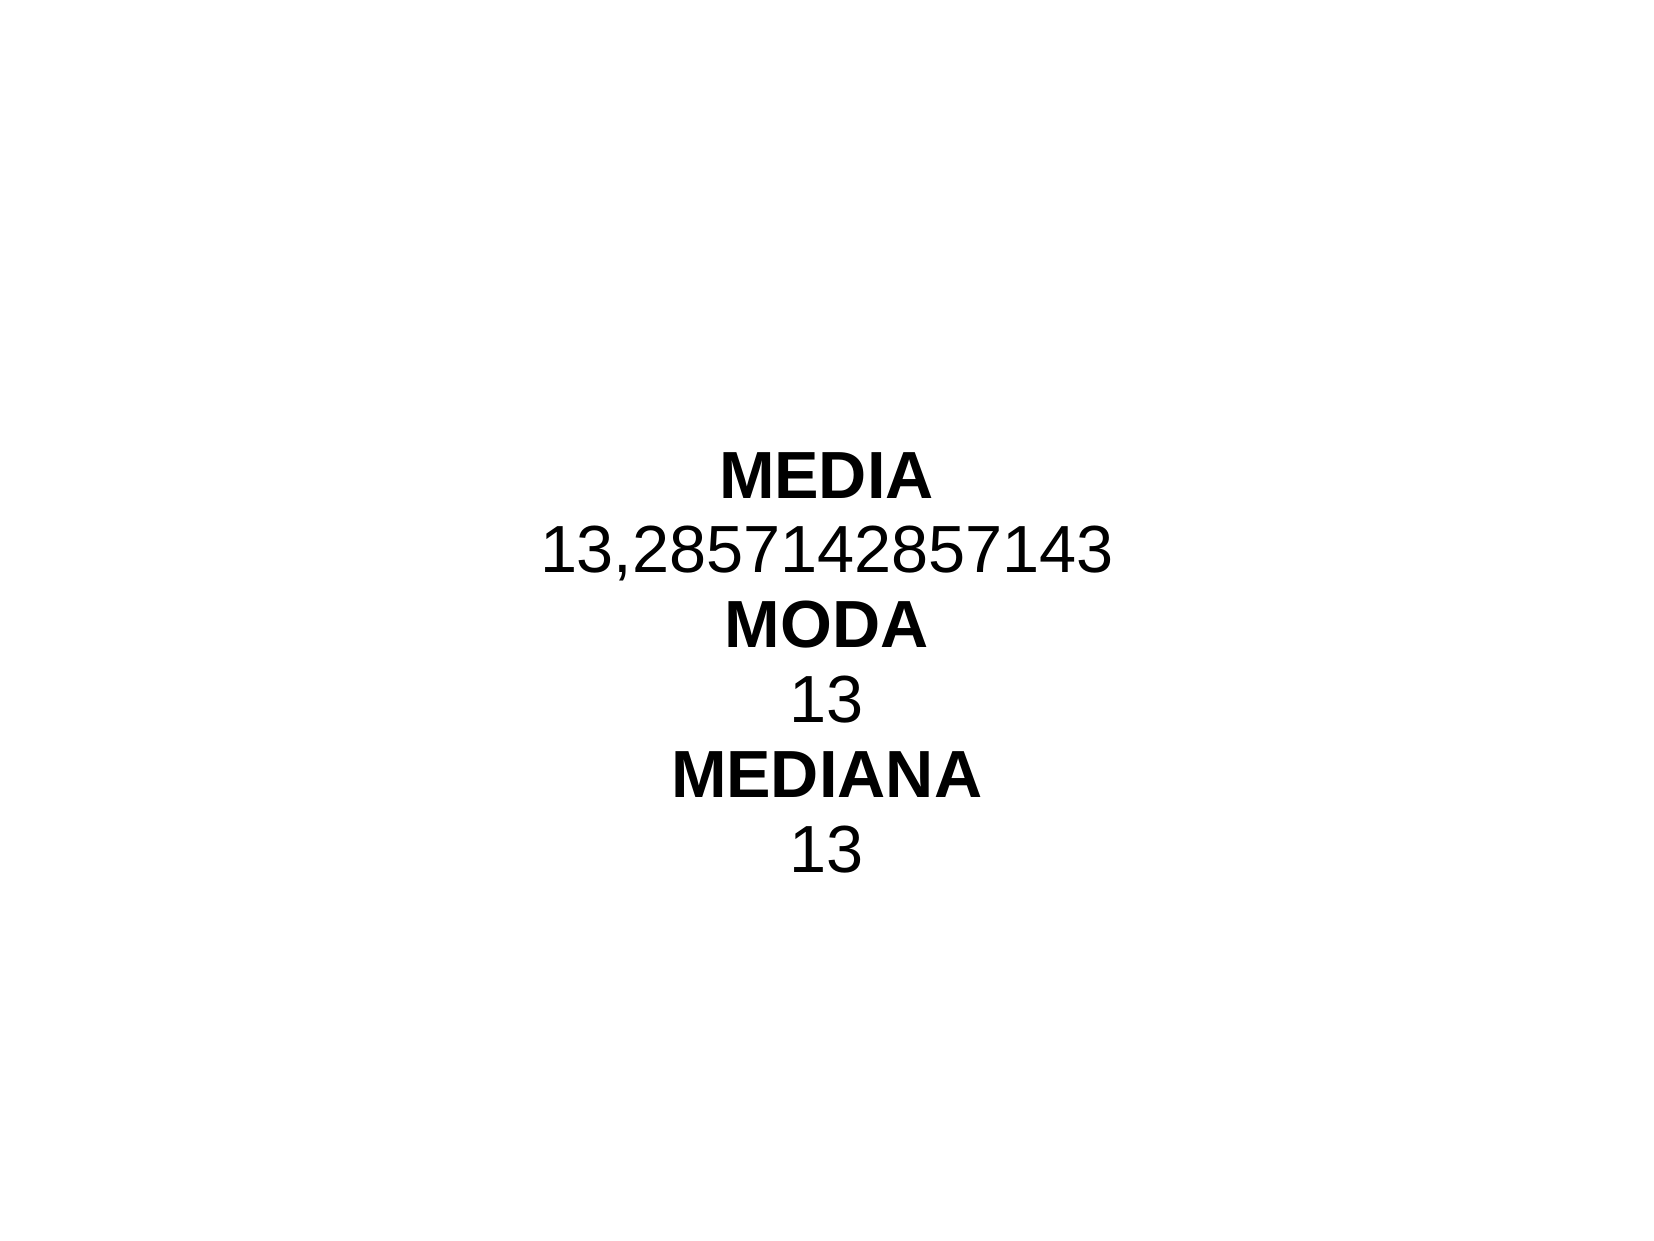

#
MEDIA
13,2857142857143
MODA
13
MEDIANA
13